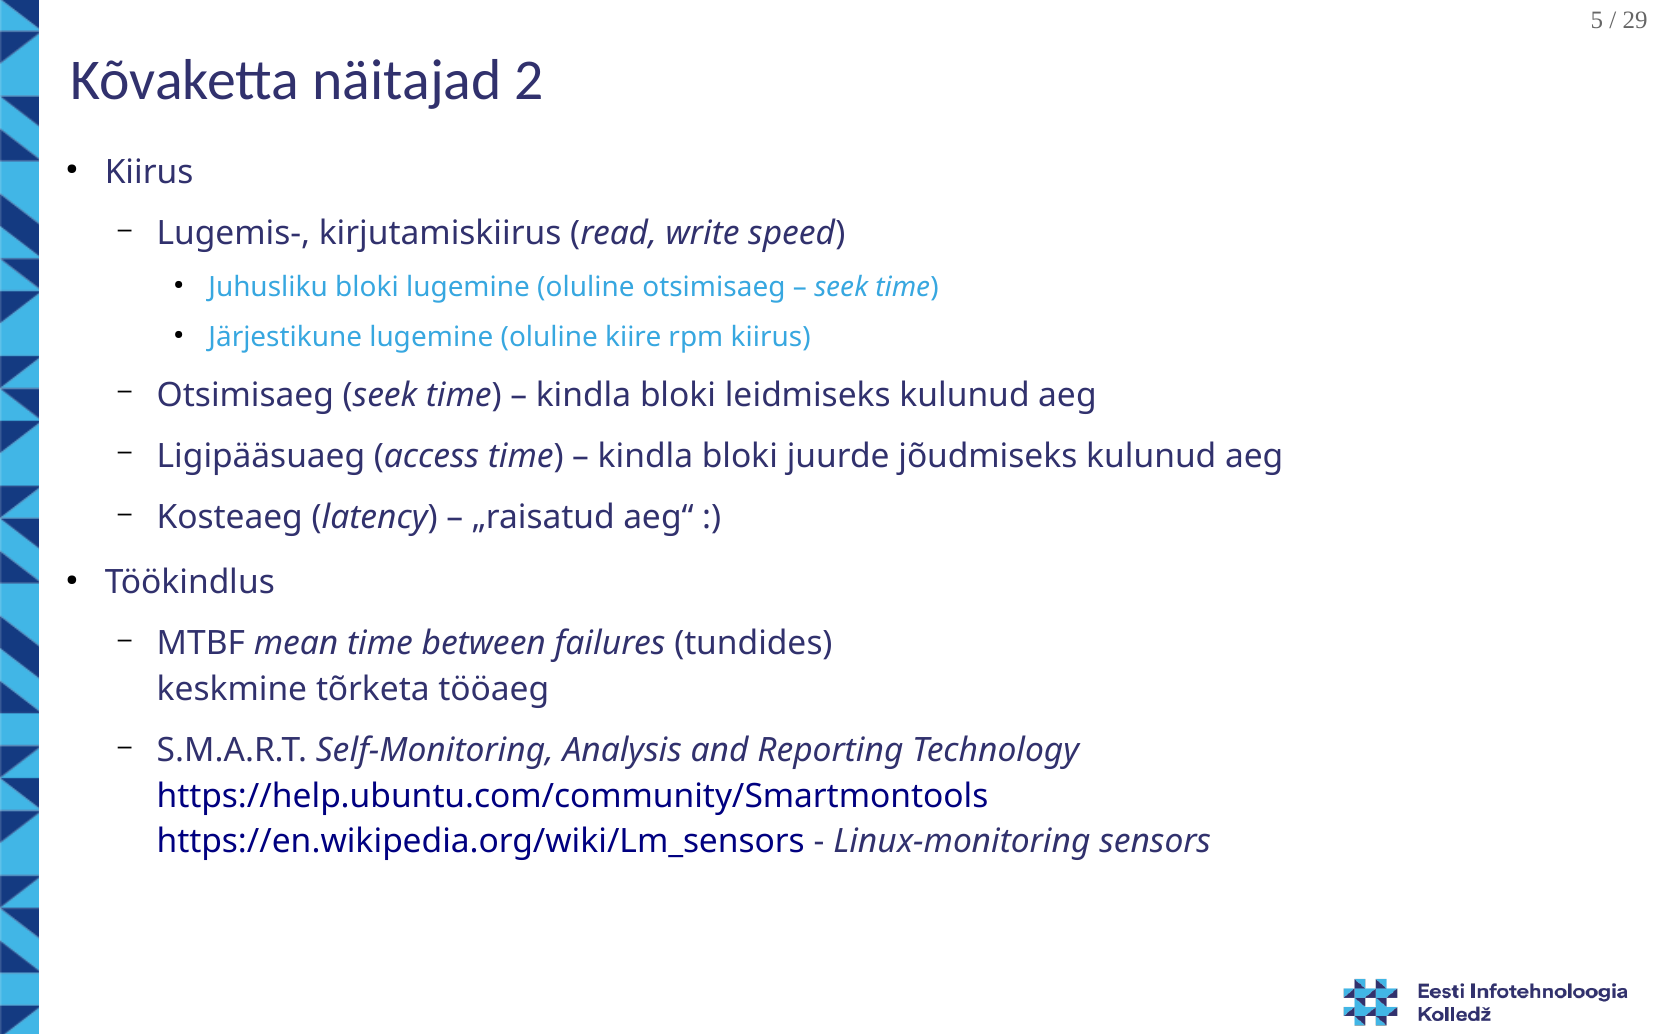

# Kõvaketta näitajad 2
Kiirus
Lugemis-, kirjutamiskiirus (read, write speed)
Juhusliku bloki lugemine (oluline otsimisaeg – seek time)
Järjestikune lugemine (oluline kiire rpm kiirus)
Otsimisaeg (seek time) – kindla bloki leidmiseks kulunud aeg
Ligipääsuaeg (access time) – kindla bloki juurde jõudmiseks kulunud aeg
Kosteaeg (latency) – „raisatud aeg“ :)
Töökindlus
MTBF mean time between failures (tundides)
keskmine tõrketa tööaeg
S.M.A.R.T. Self-Monitoring, Analysis and Reporting Technology
https://help.ubuntu.com/community/Smartmontools
https://en.wikipedia.org/wiki/Lm_sensors - Linux-monitoring sensors